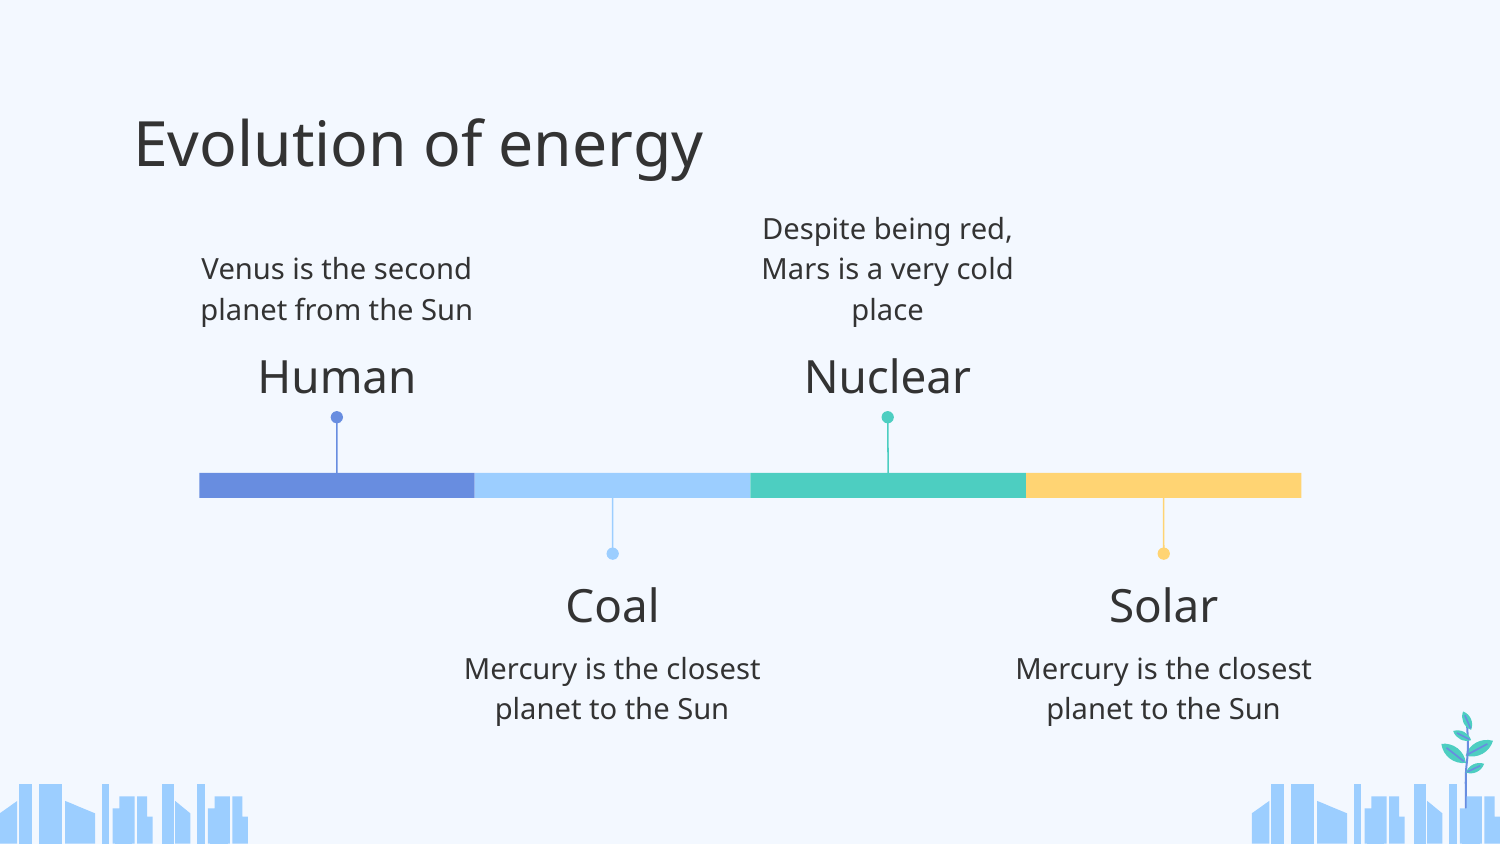

# Evolution of energy
Venus is the second planet from the Sun
Despite being red, Mars is a very cold place
Human
Nuclear
Coal
Solar
Mercury is the closest planet to the Sun
Mercury is the closest planet to the Sun